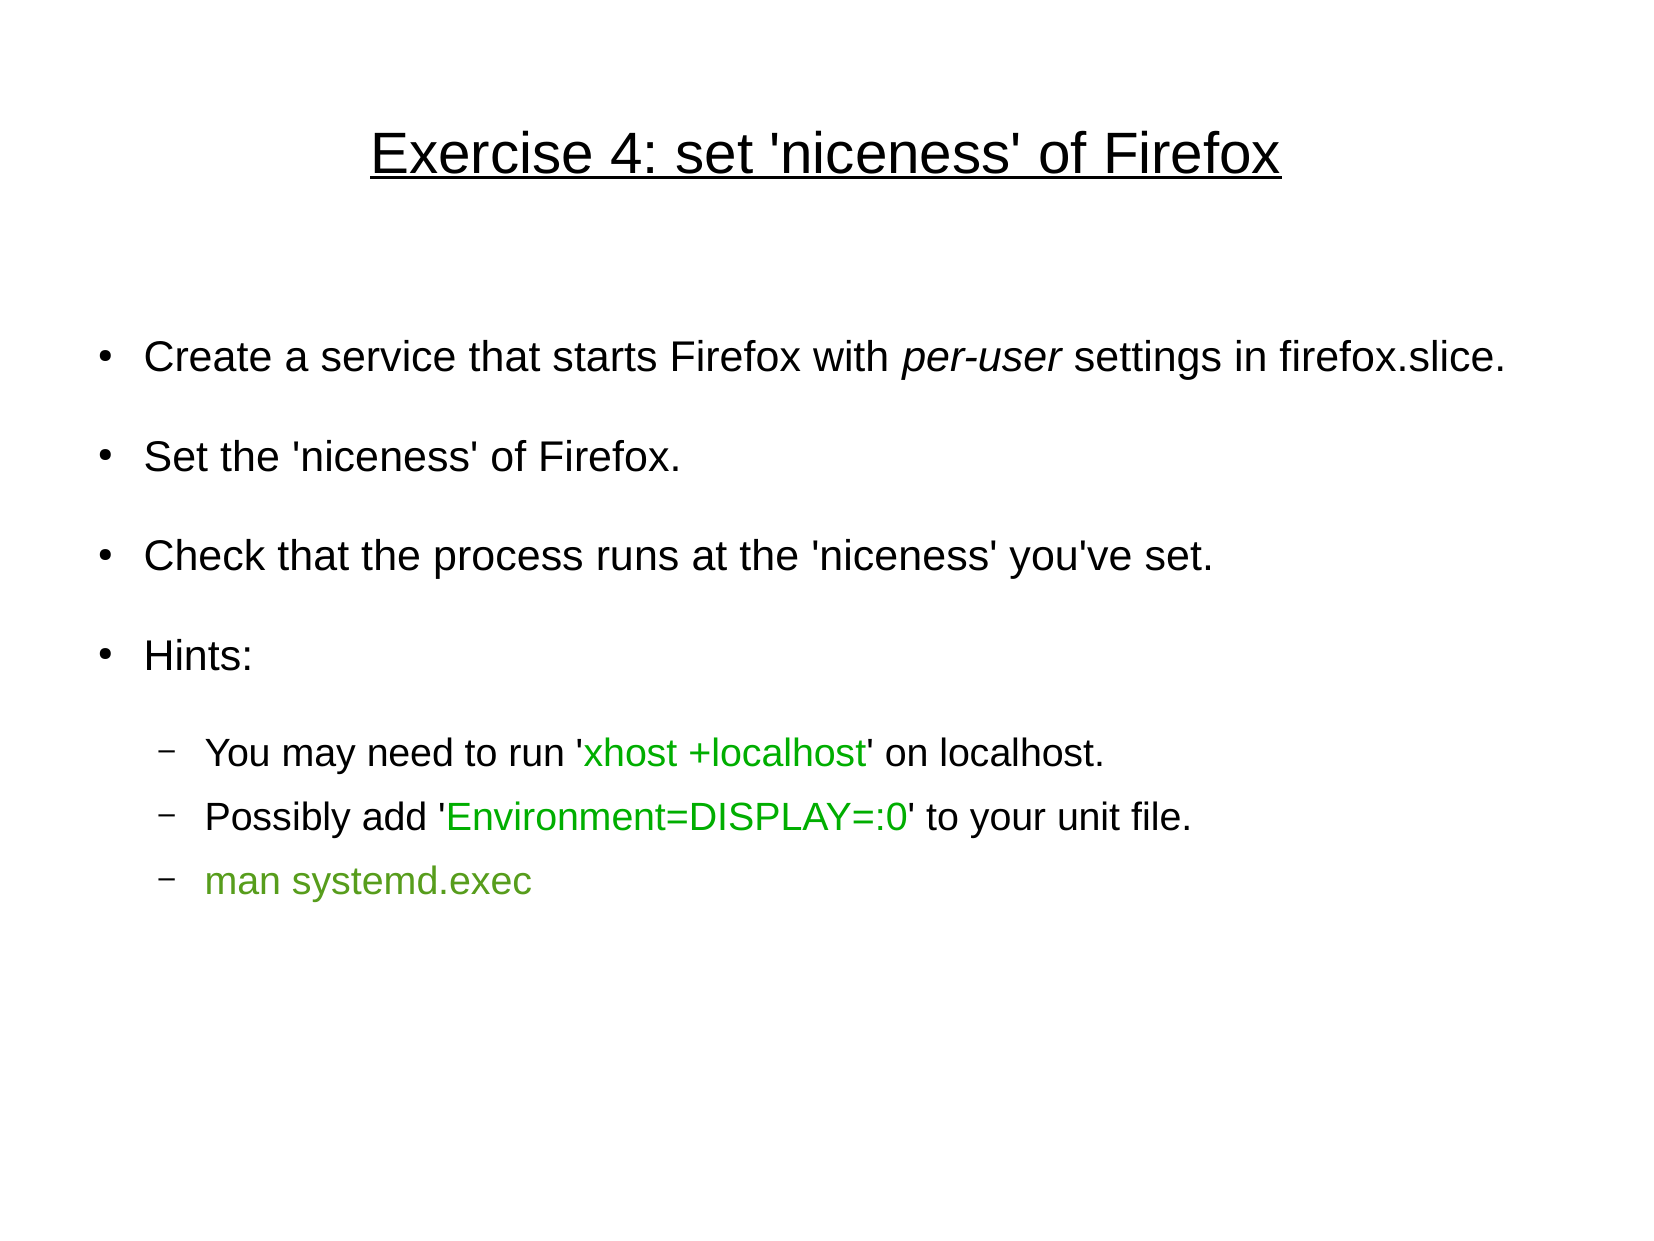

# Exercise 4: set 'niceness' of Firefox
Create a service that starts Firefox with per-user settings in firefox.slice.
Set the 'niceness' of Firefox.
Check that the process runs at the 'niceness' you've set.
Hints:
You may need to run 'xhost +localhost' on localhost.
Possibly add 'Environment=DISPLAY=:0' to your unit file.
man systemd.exec